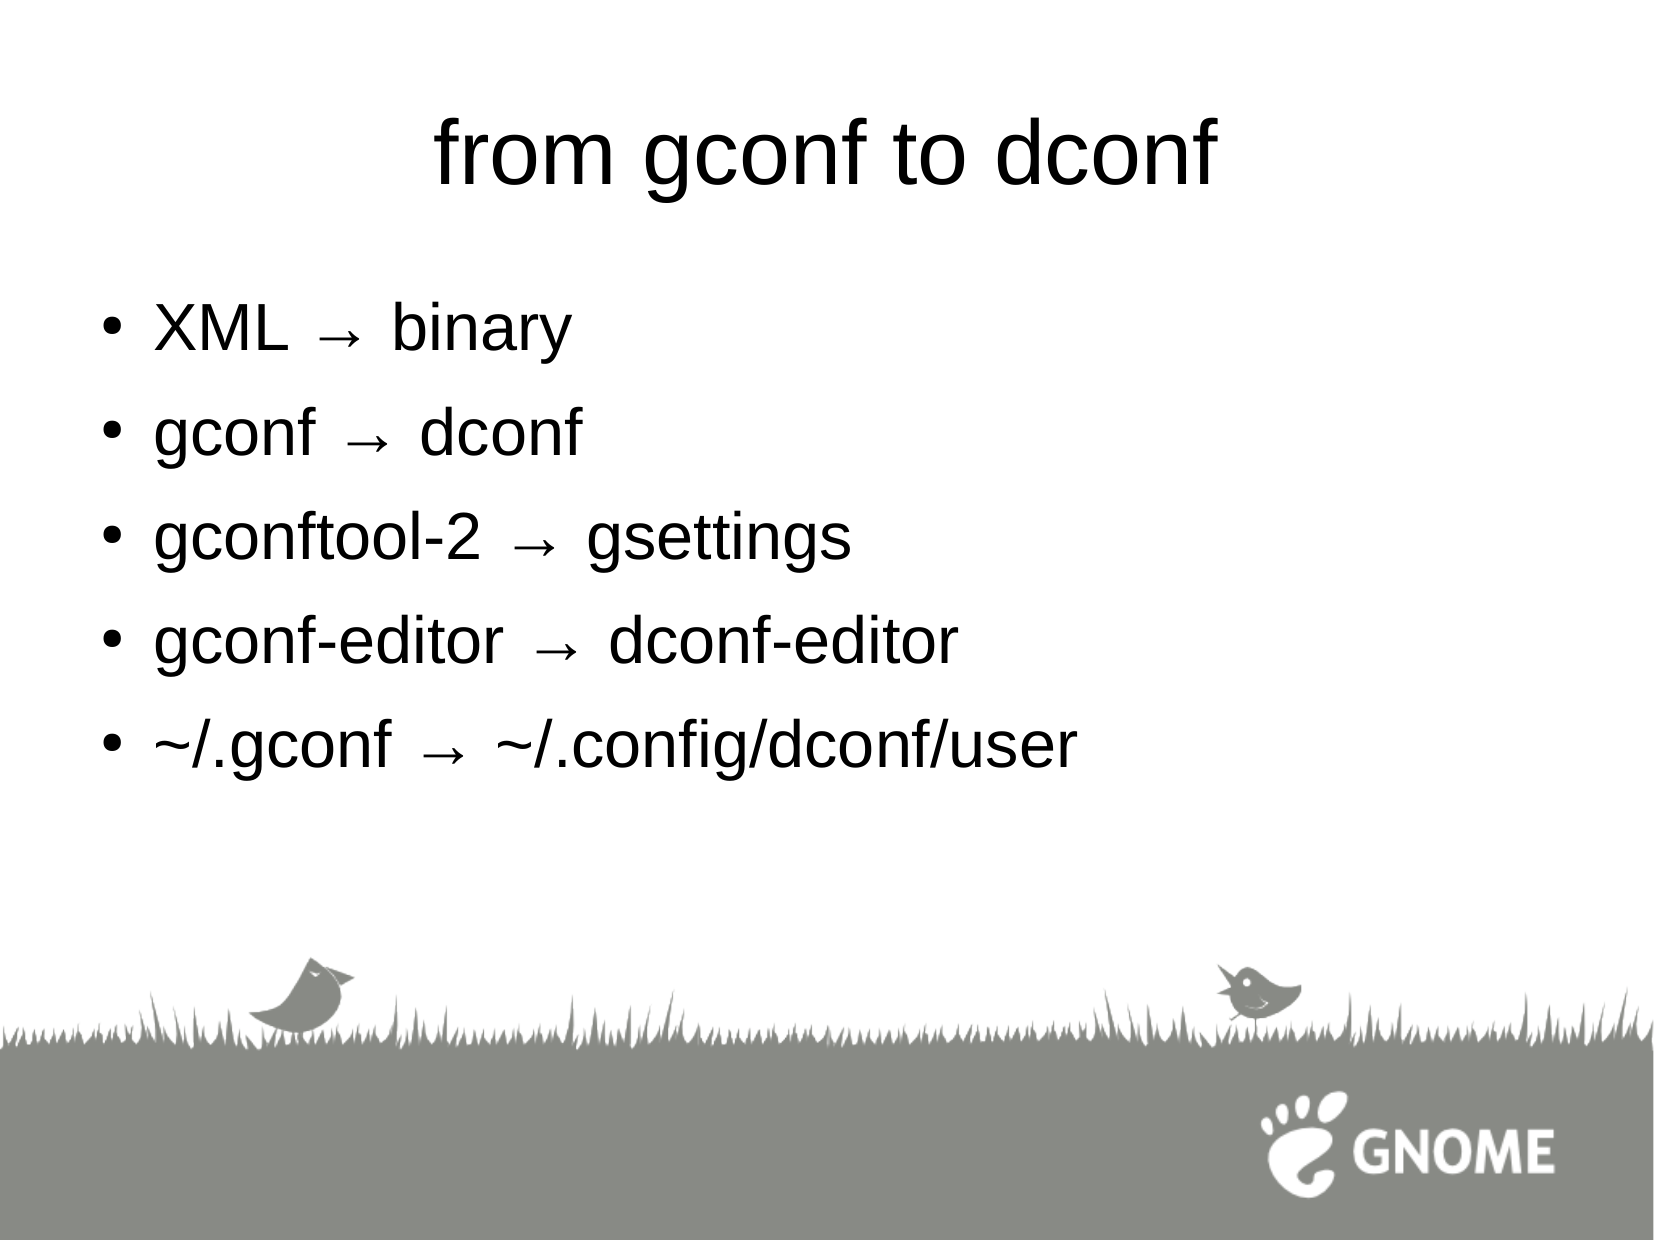

# from gconf to dconf
XML → binary
gconf → dconf
gconftool-2 → gsettings
gconf-editor → dconf-editor
~/.gconf → ~/.config/dconf/user